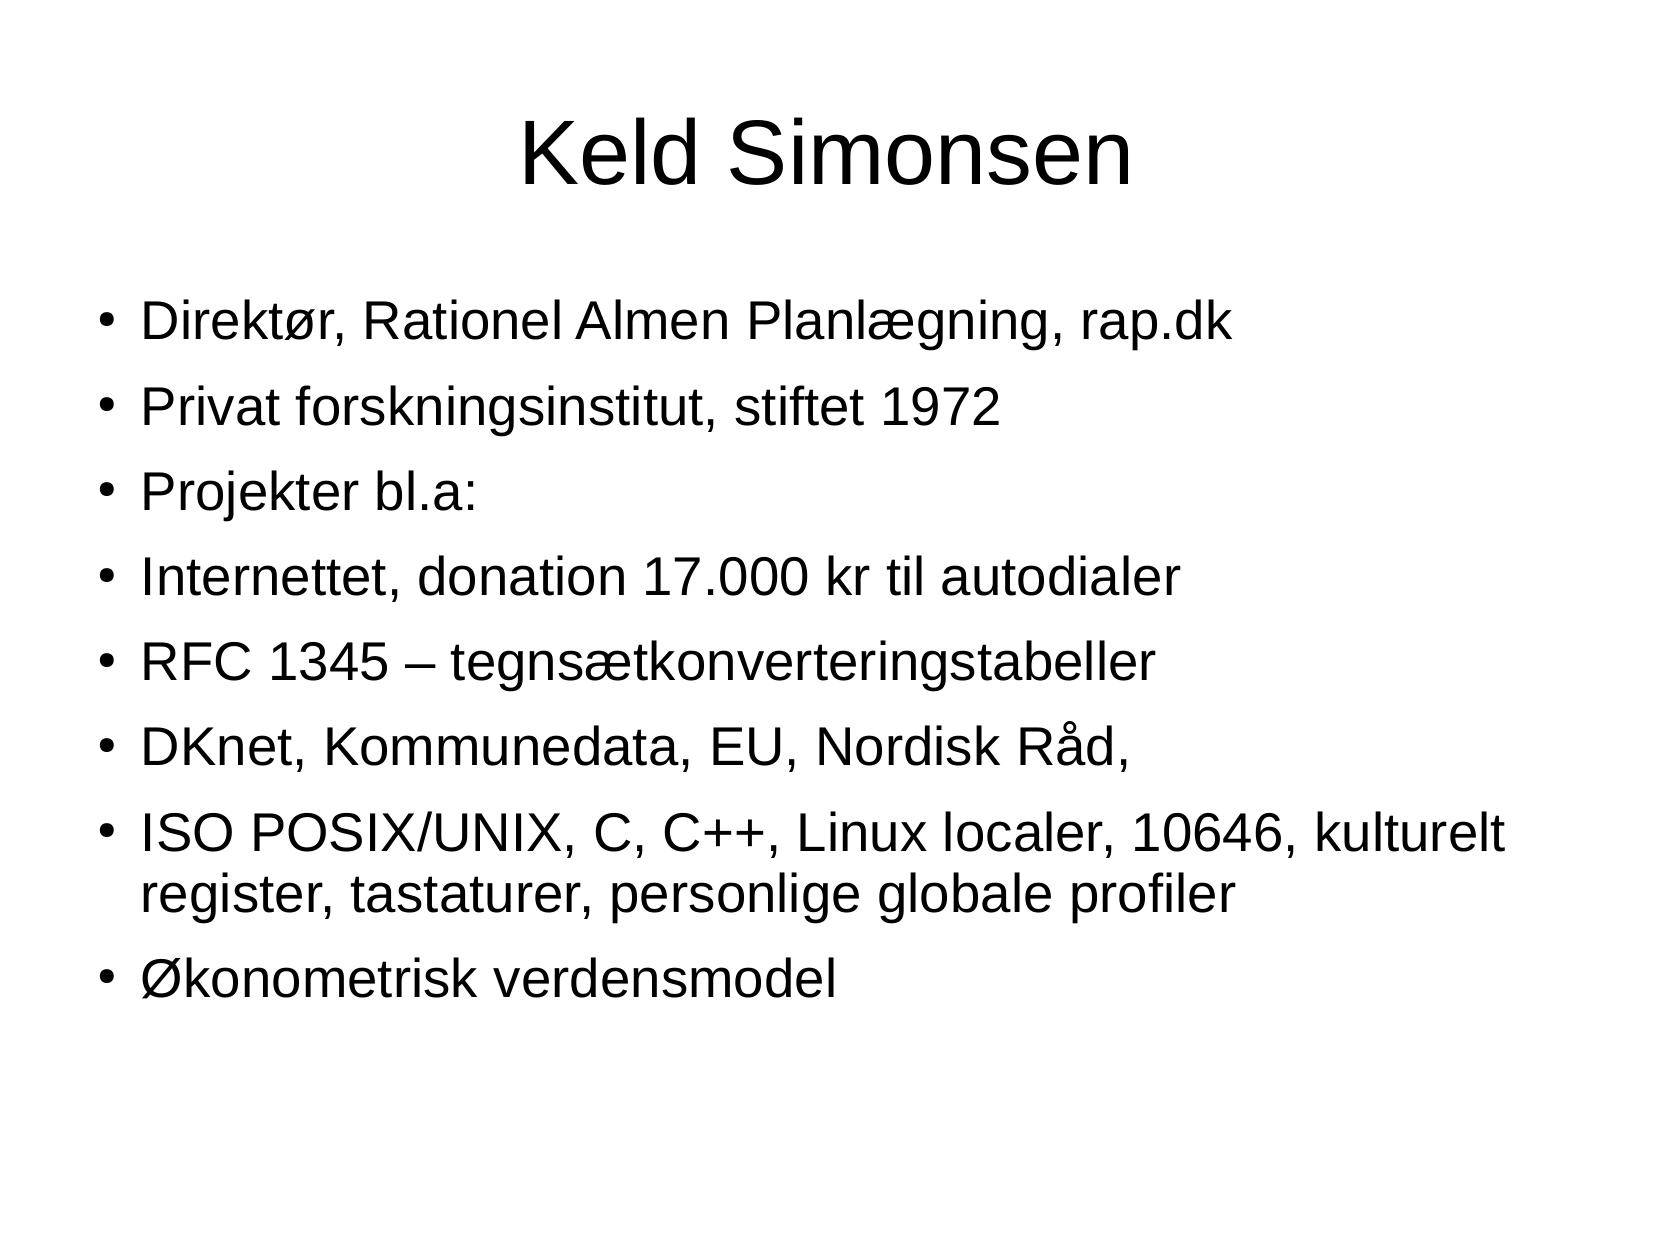

# Keld Simonsen
Direktør, Rationel Almen Planlægning, rap.dk
Privat forskningsinstitut, stiftet 1972
Projekter bl.a:
Internettet, donation 17.000 kr til autodialer
RFC 1345 – tegnsætkonverteringstabeller
DKnet, Kommunedata, EU, Nordisk Råd,
ISO POSIX/UNIX, C, C++, Linux localer, 10646, kulturelt register, tastaturer, personlige globale profiler
Økonometrisk verdensmodel